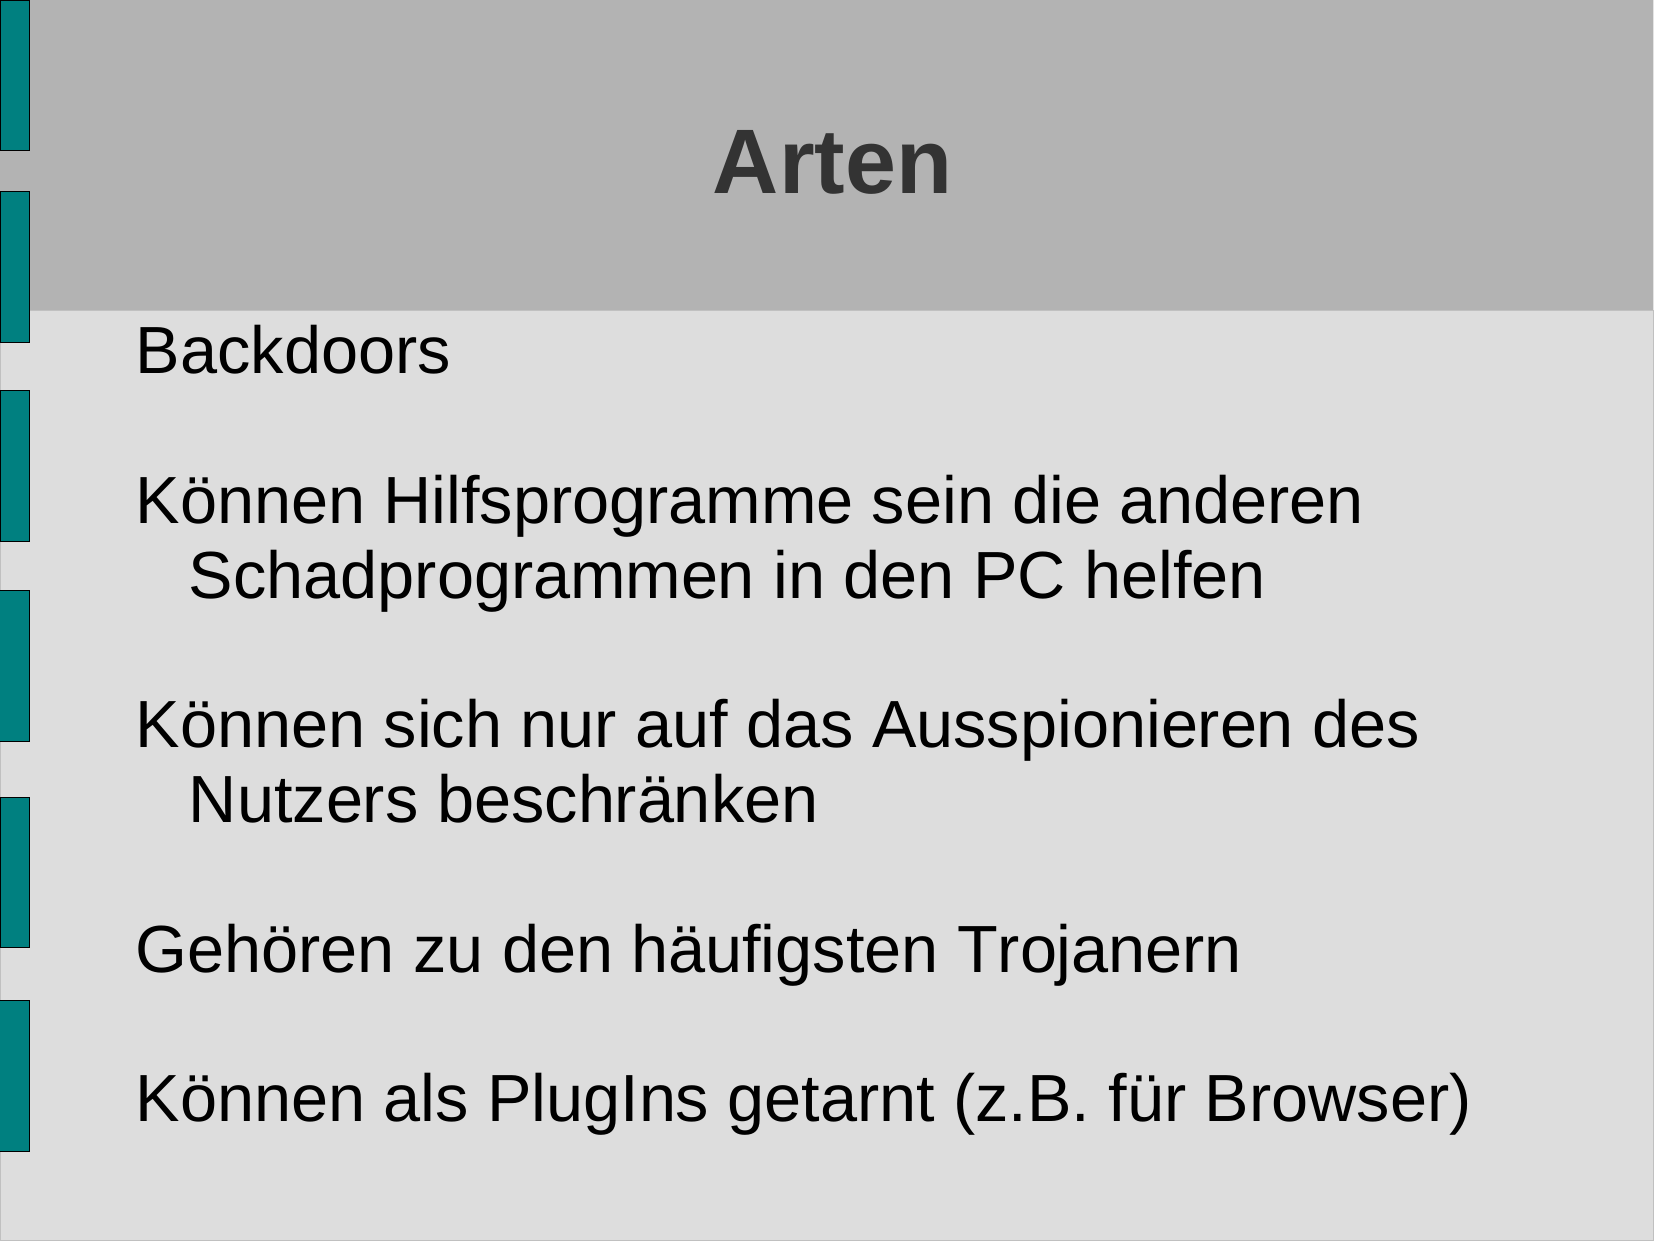

# Arten
Backdoors
Können Hilfsprogramme sein die anderen Schadprogrammen in den PC helfen
Können sich nur auf das Ausspionieren des Nutzers beschränken
Gehören zu den häufigsten Trojanern
Können als PlugIns getarnt (z.B. für Browser)